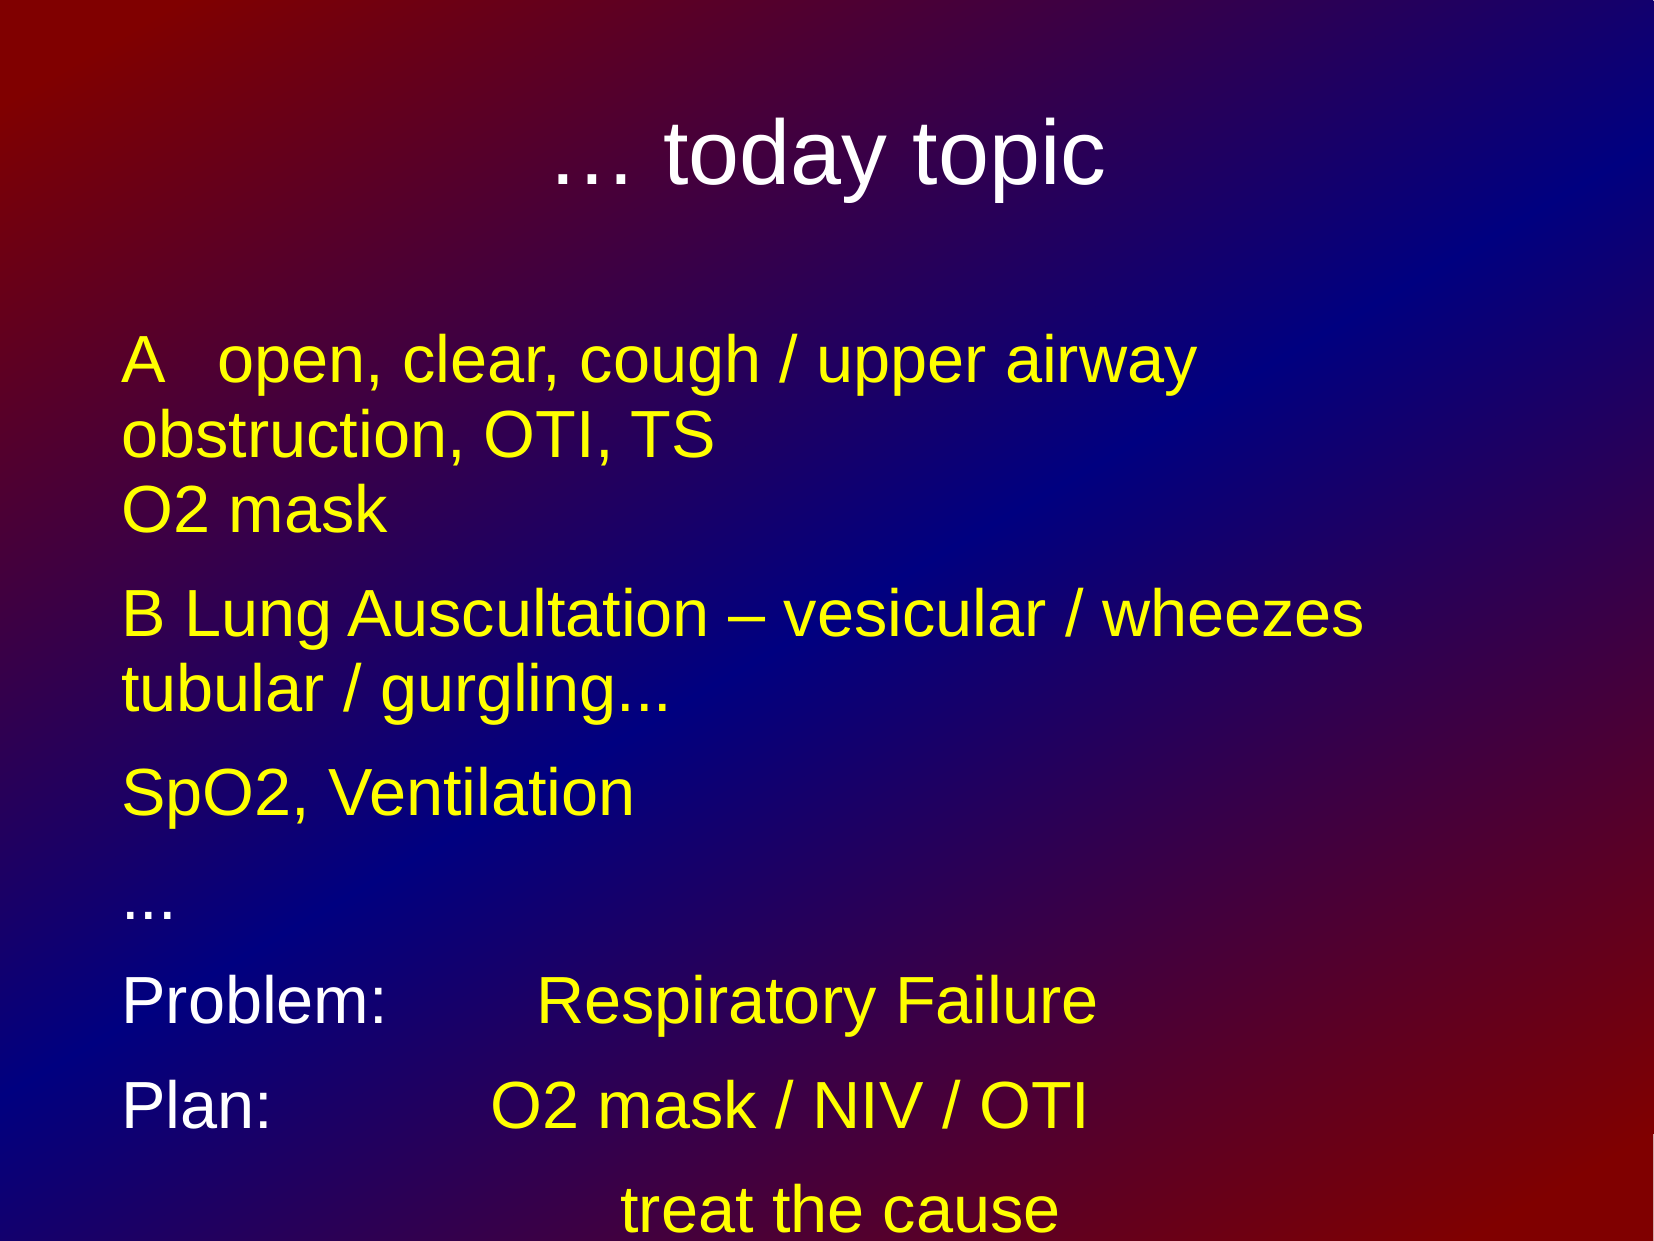

# … today topic
A open, clear, cough / upper airway obstruction, OTI, TS
O2 mask
B Lung Auscultation – vesicular / wheezes tubular / gurgling...
SpO2, Ventilation
...
Problem: Respiratory Failure
Plan:			O2 mask / NIV / OTI
treat the cause